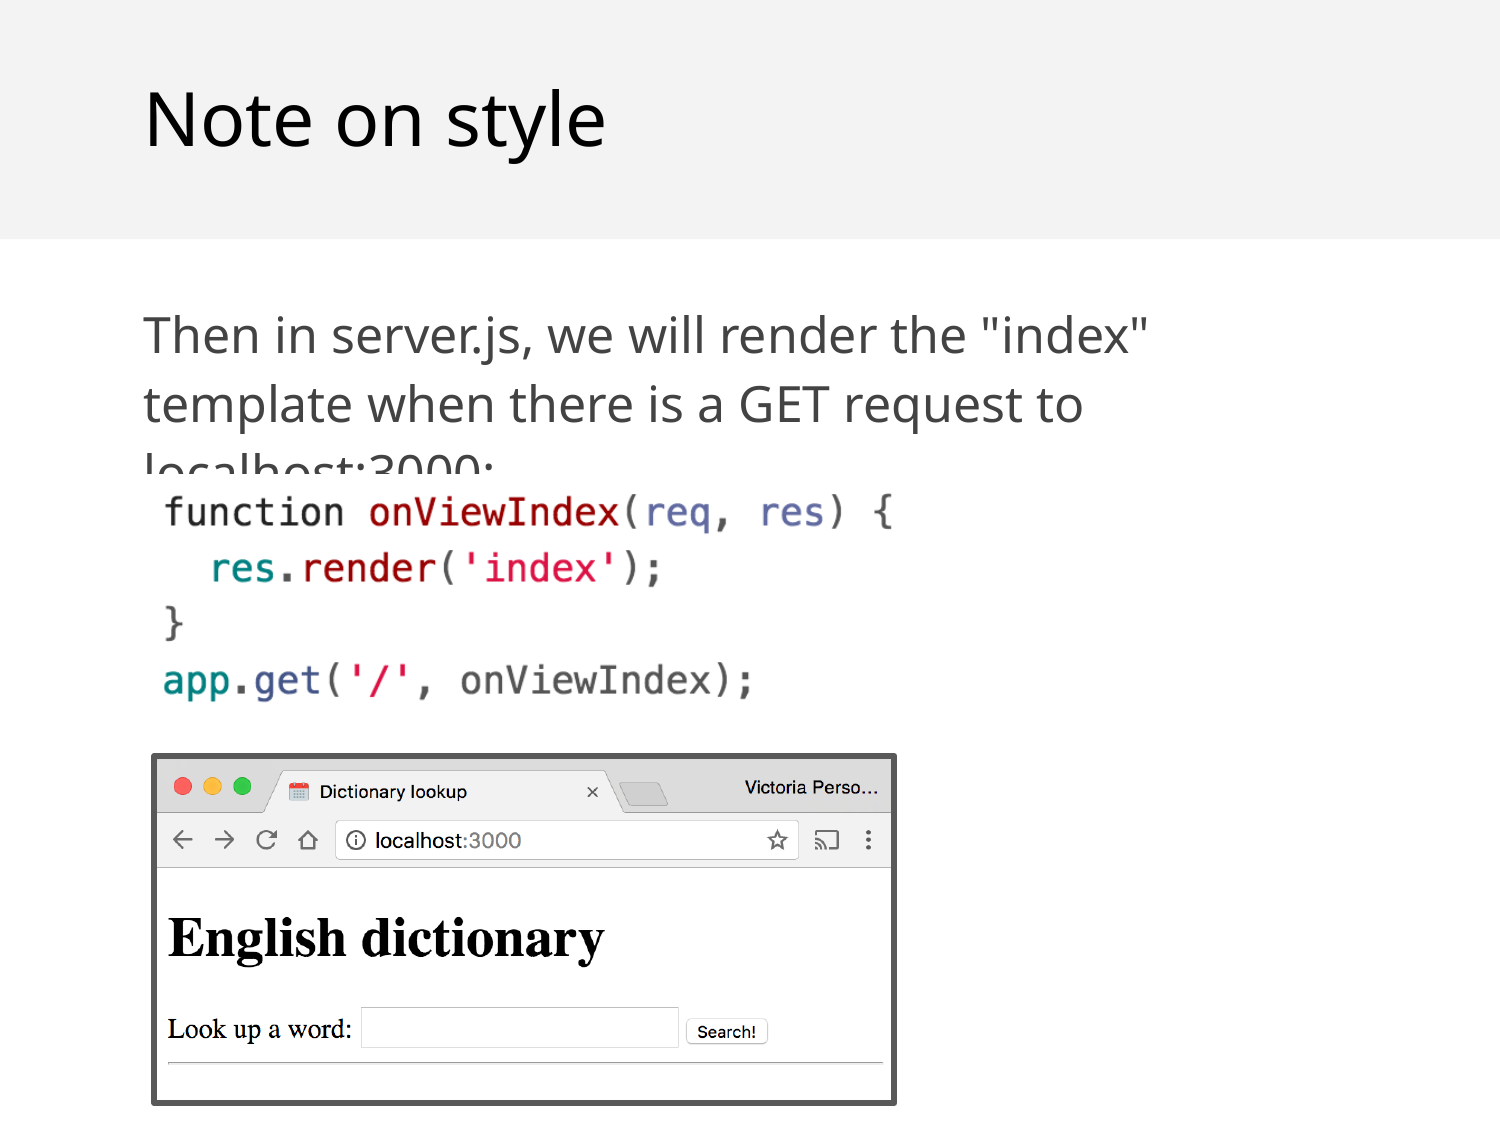

# Note on style
Then in server.js, we will render the "index" template when there is a GET request to localhost:3000: